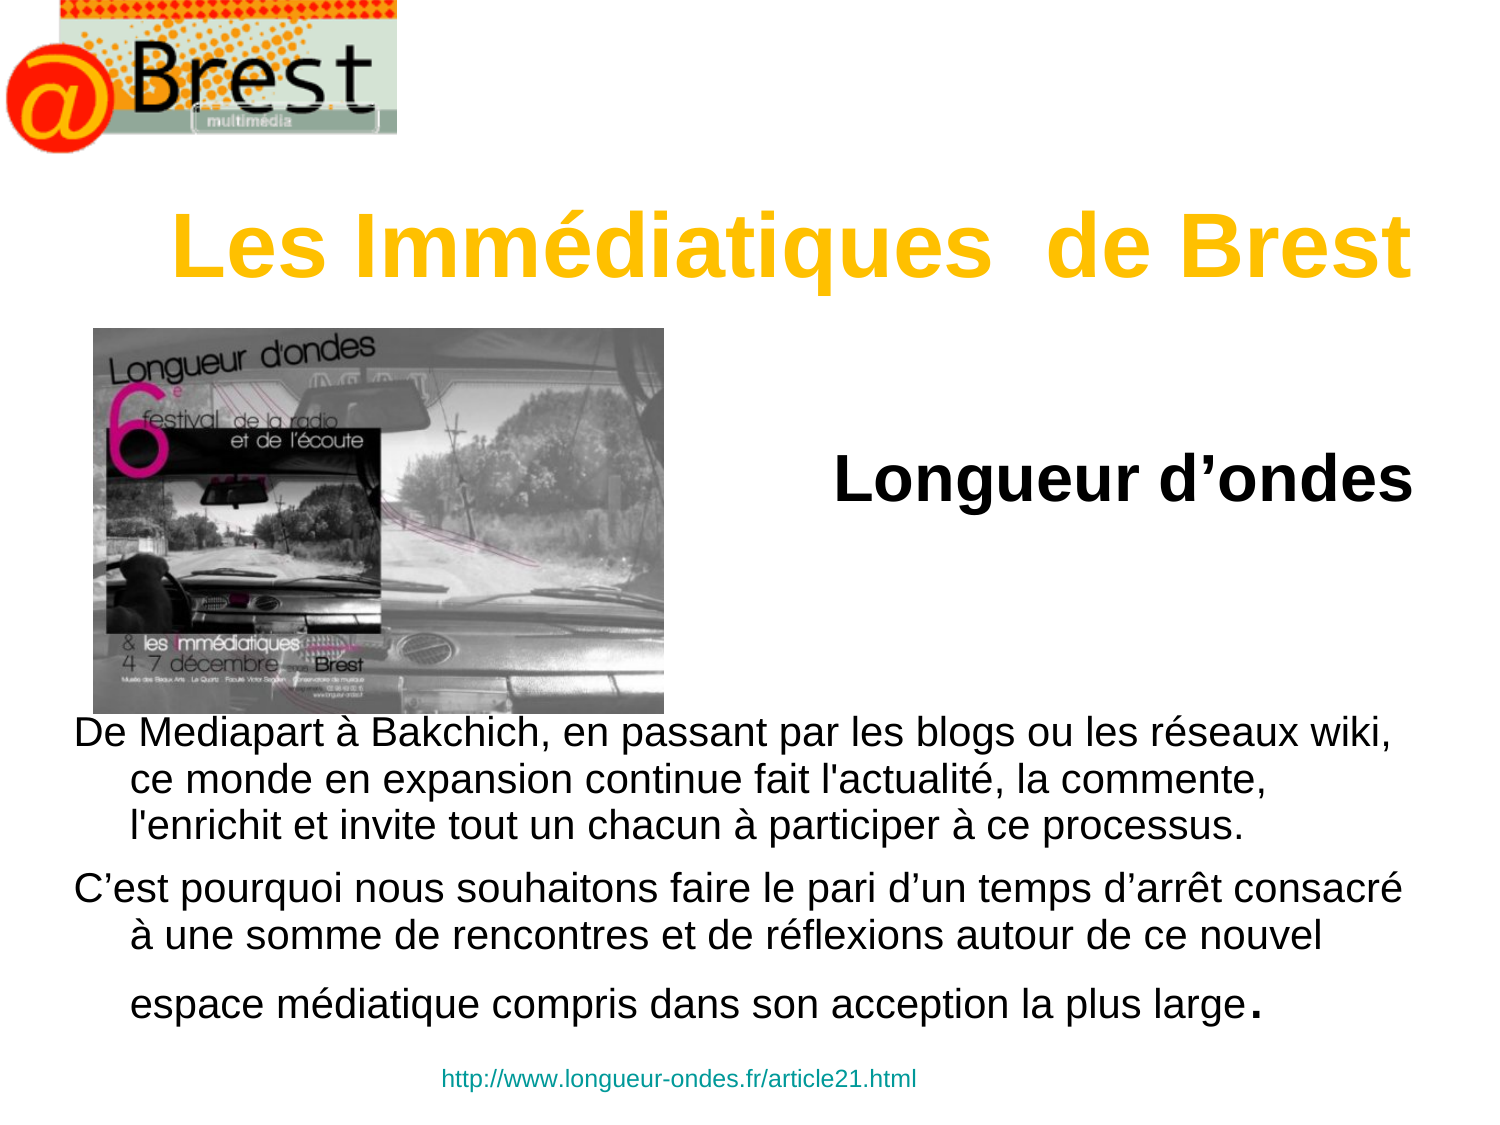

# Les Immédiatiques de Brest
Longueur d’ondes
De Mediapart à Bakchich, en passant par les blogs ou les réseaux wiki, ce monde en expansion continue fait l'actualité, la commente, l'enrichit et invite tout un chacun à participer à ce processus.
C’est pourquoi nous souhaitons faire le pari d’un temps d’arrêt consacré à une somme de rencontres et de réflexions autour de ce nouvel espace médiatique compris dans son acception la plus large.
http://www.longueur-ondes.fr/article21.html